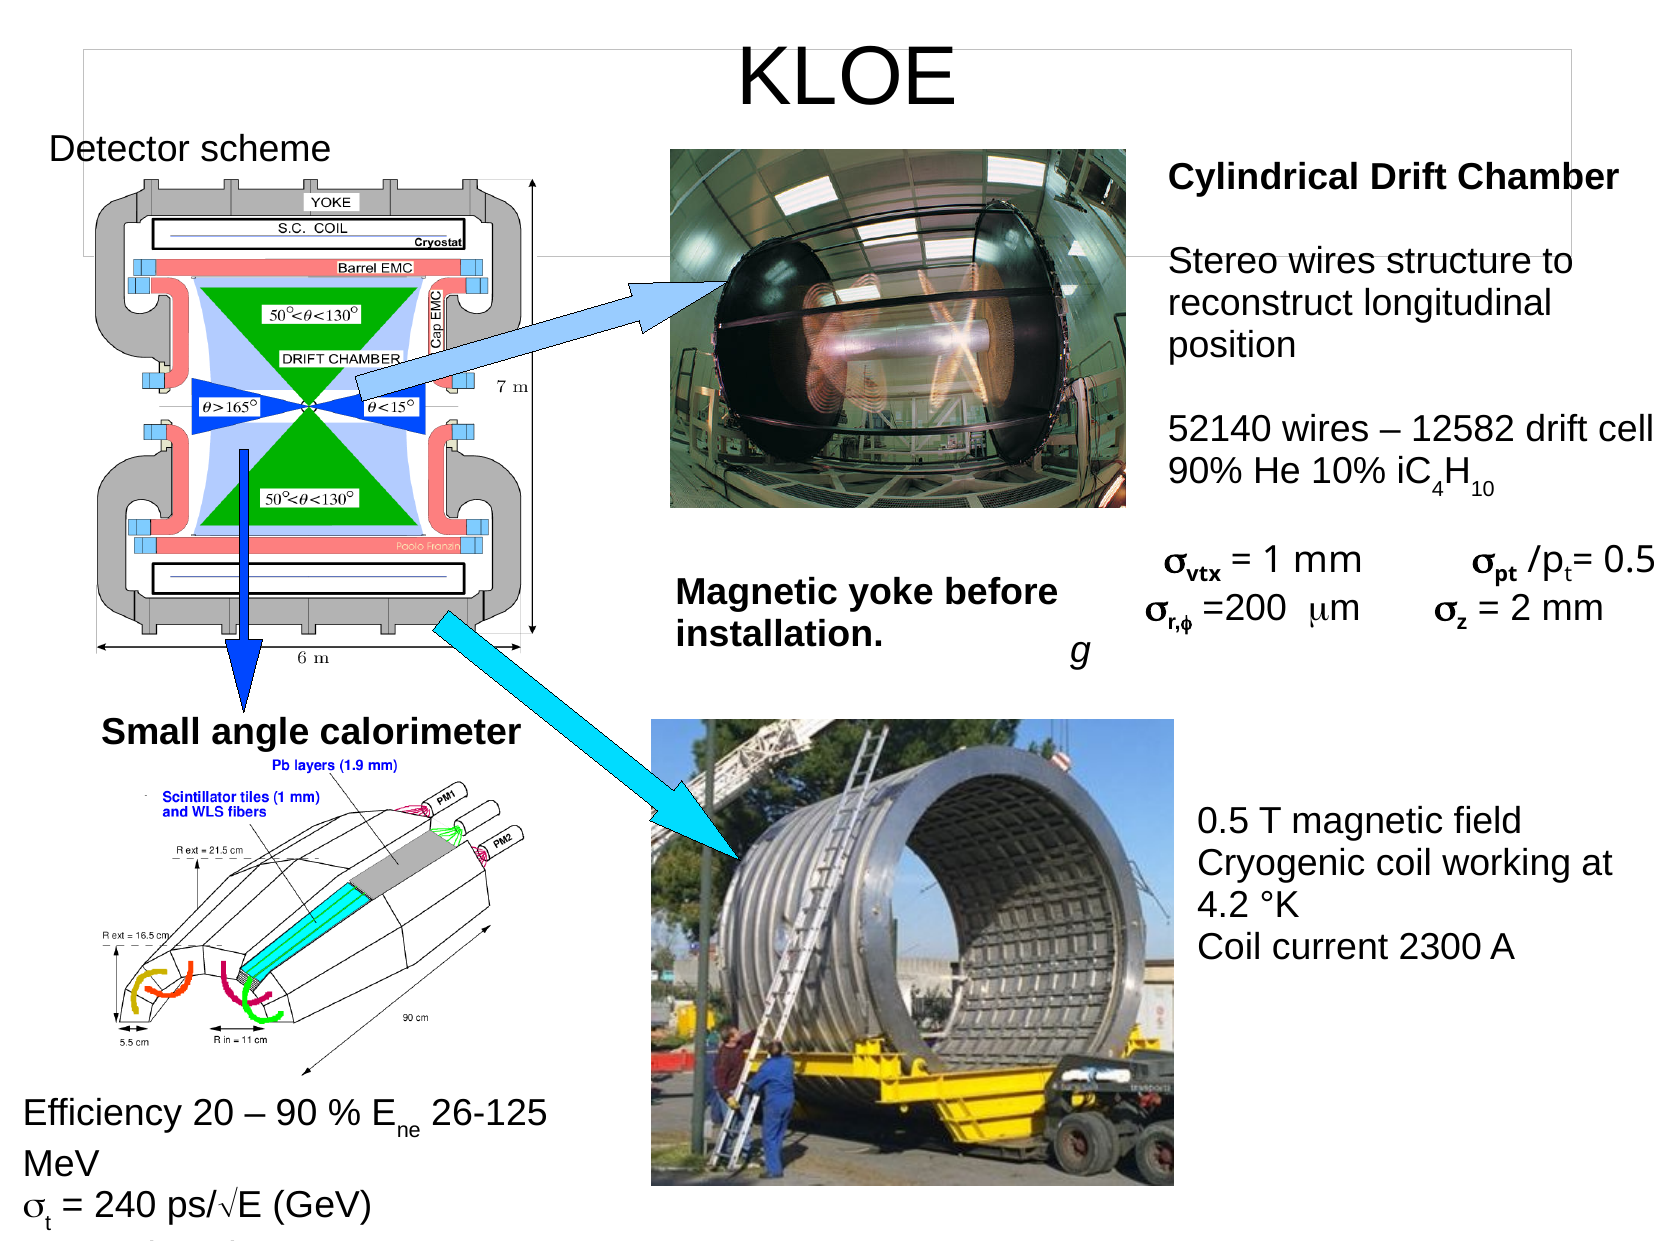

KLOE
Detector scheme
Cylindrical Drift Chamber
Stereo wires structure to reconstruct longitudinal position
52140 wires – 12582 drift cell
90% He 10% iC4H10
Calorimetro
 vtx = 1 mm pt /pt= 0.5%
 r, =200 m z = 2 mm
g
Magnetic yoke before installation.
Small angle calorimeter
0.5 T magnetic field
Cryogenic coil working at
4.2 °K
Coil current 2300 A
Efficiency 20 – 90 % Ene 26-125 MeV
st = 240 ps/E (GeV)
covered angle 23°